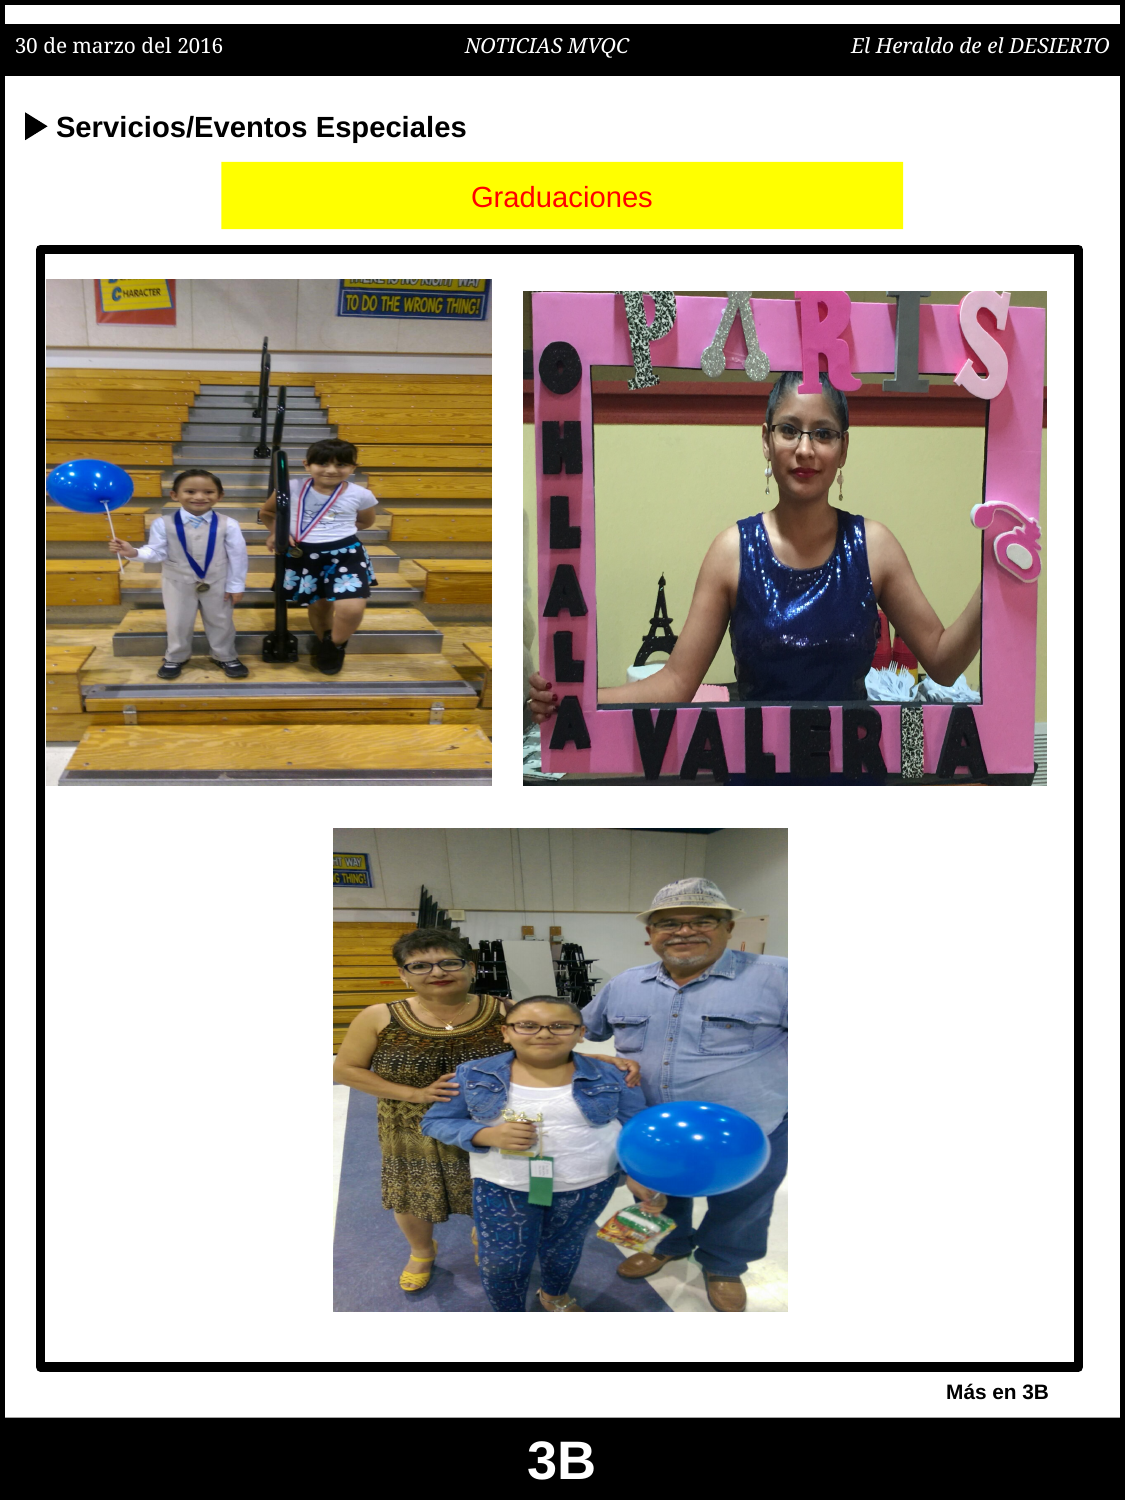

30 de marzo del 2016
El Heraldo de el DESIERTO
NOTICIAS MVQC
Servicios/Eventos Especiales
Graduaciones
Más en 3B
3B